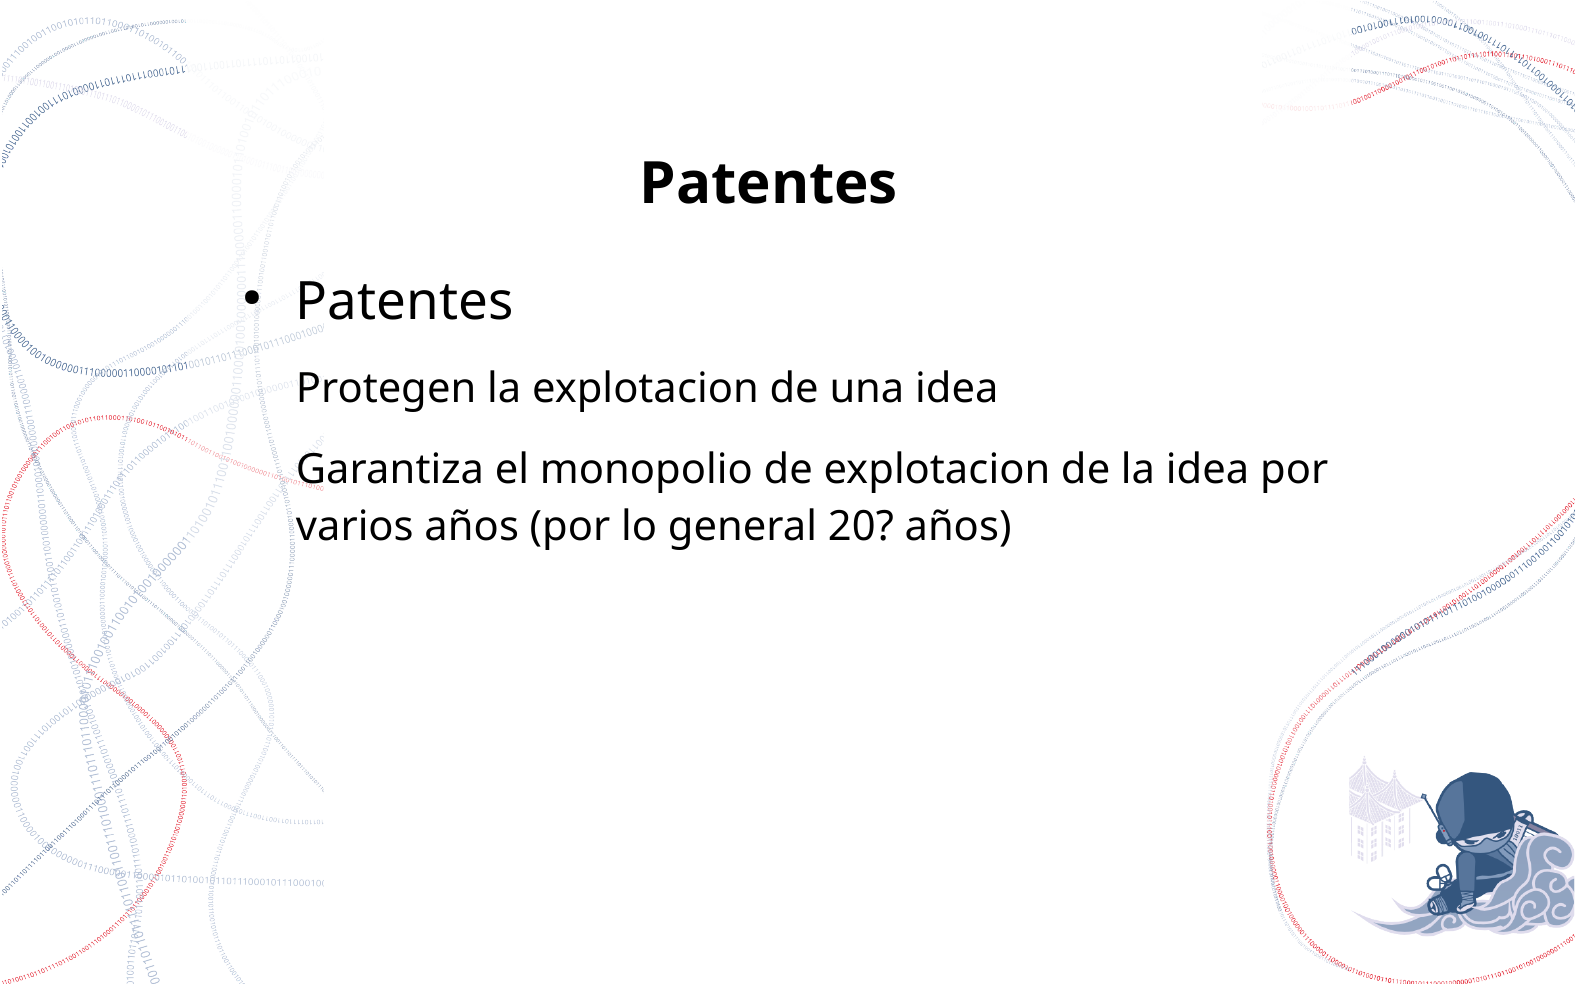

# Patentes
Patentes
Protegen la explotacion de una idea
Garantiza el monopolio de explotacion de la idea por varios años (por lo general 20? años)